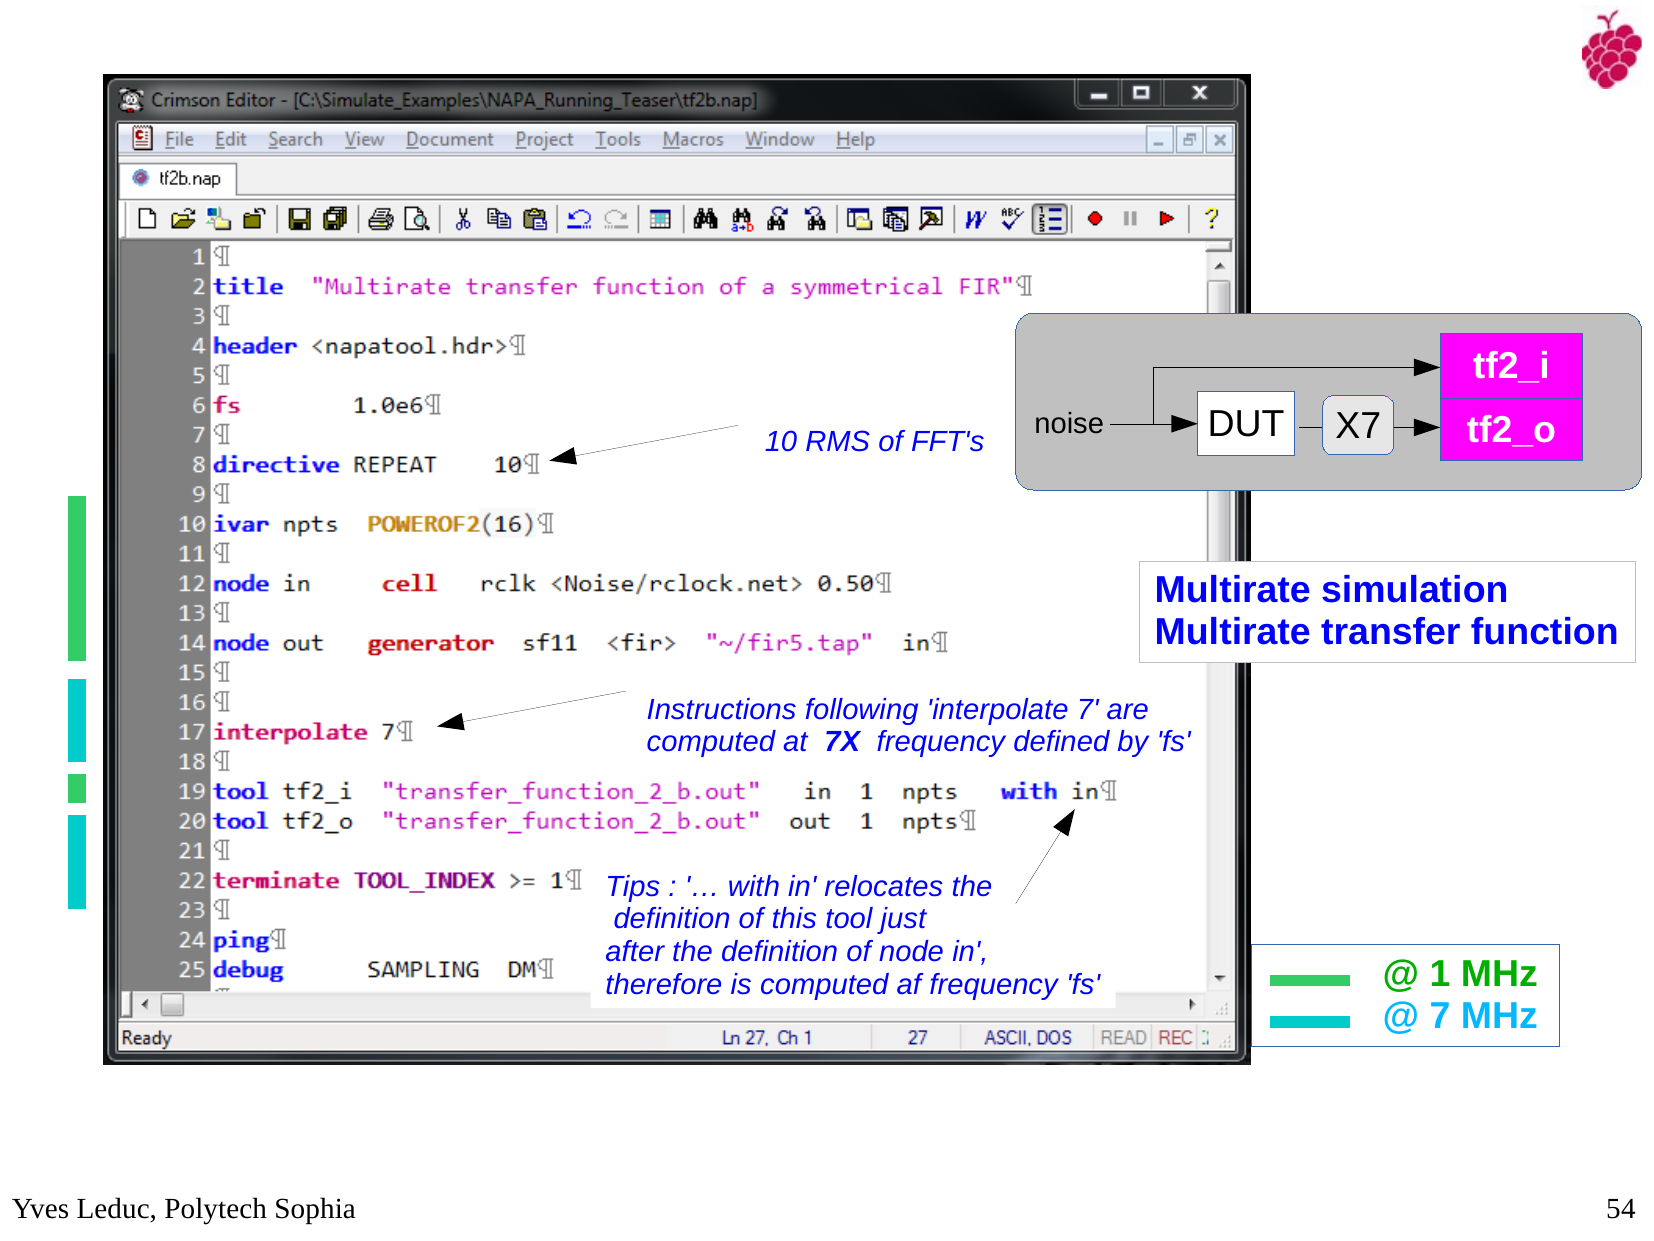

tf2_i
DUT
X7
tf2_o
noise
20 FFTs, 1 IFFT
10 RMS of FFT's
Multirate simulation
Multirate transfer function
Instructions following 'interpolate 7' are
computed at 7X frequency defined by 'fs'
Tips : '… with in' relocates the
 definition of this tool just
after the definition of node in',
therefore is computed af frequency 'fs'
@ 1 MHz
@ 7 MHz
Yves Leduc, Polytech Sophia
54